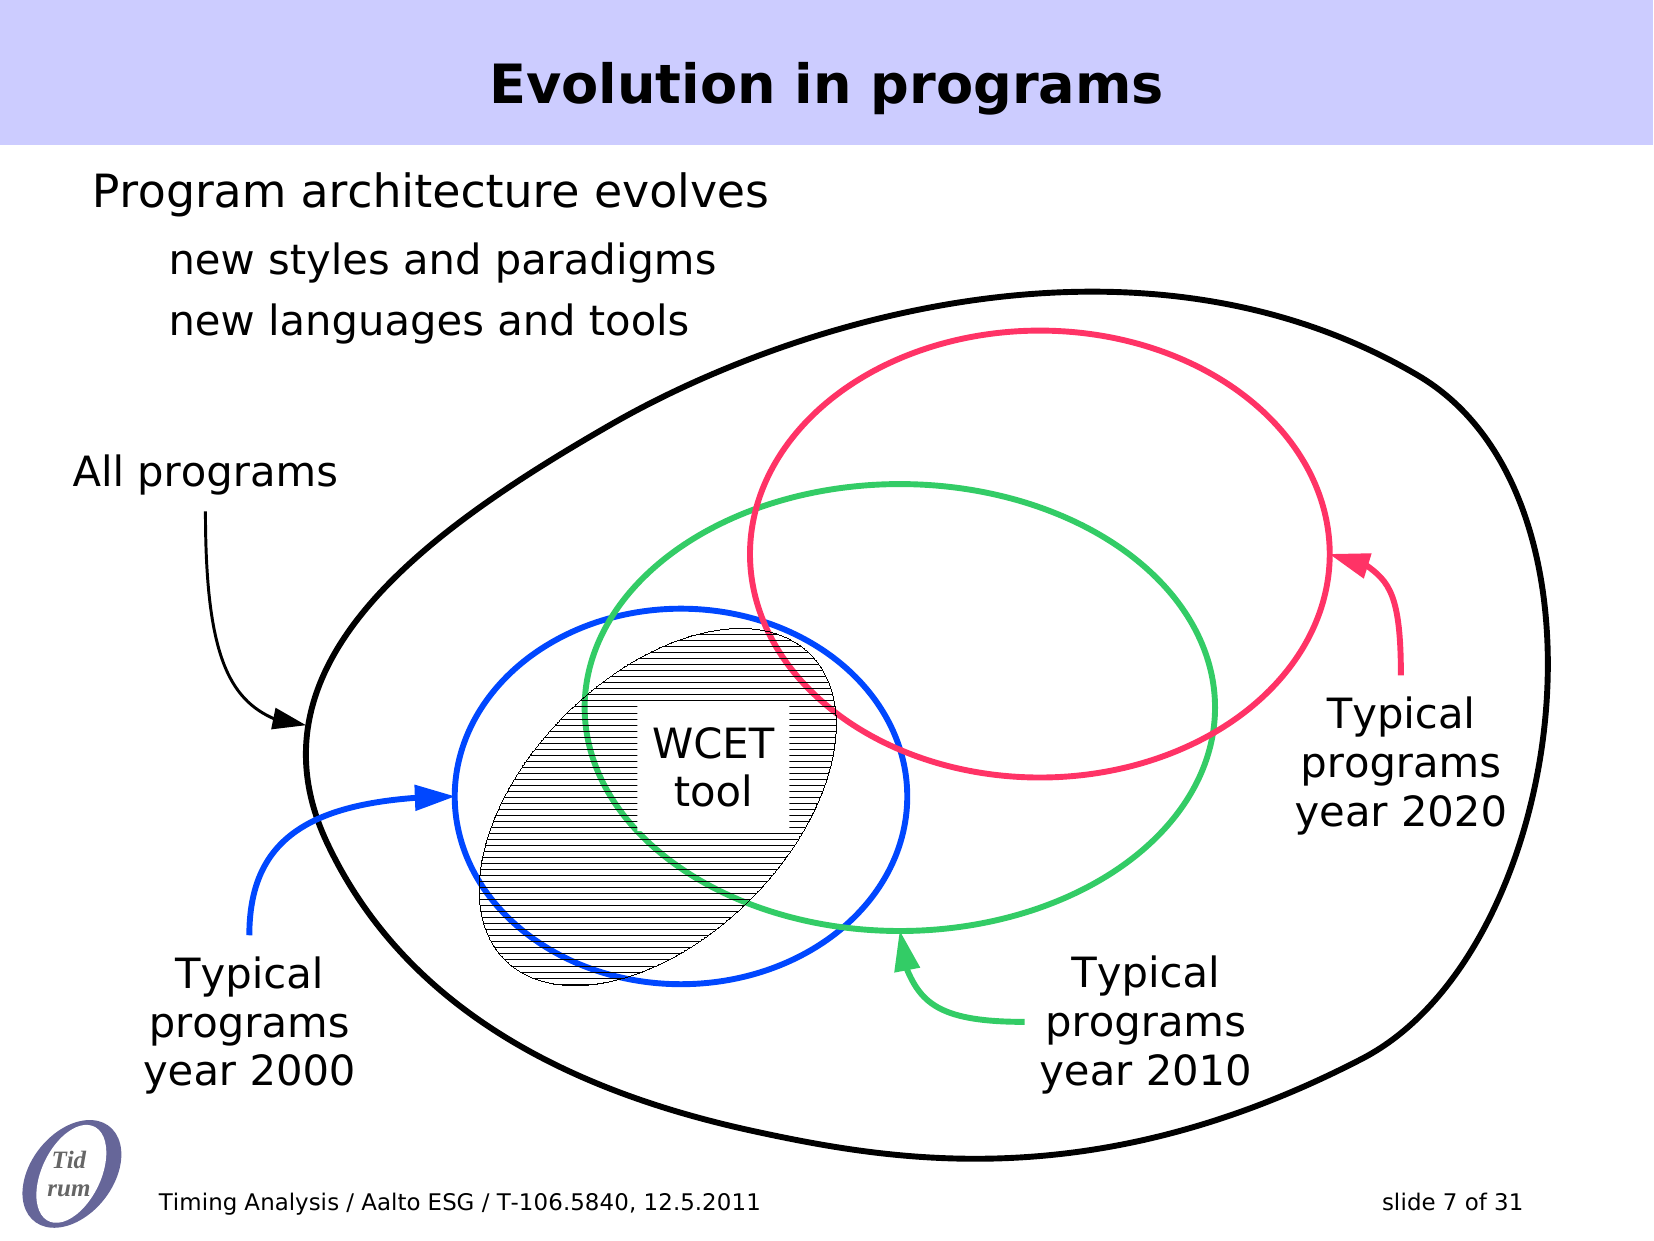

# Evolution in programs
Program architecture evolves
new styles and paradigms
new languages and tools
All programs
Typical
programs
year 2020
WCET
tool
Typical
programs
year 2010
Typical
programs
year 2000